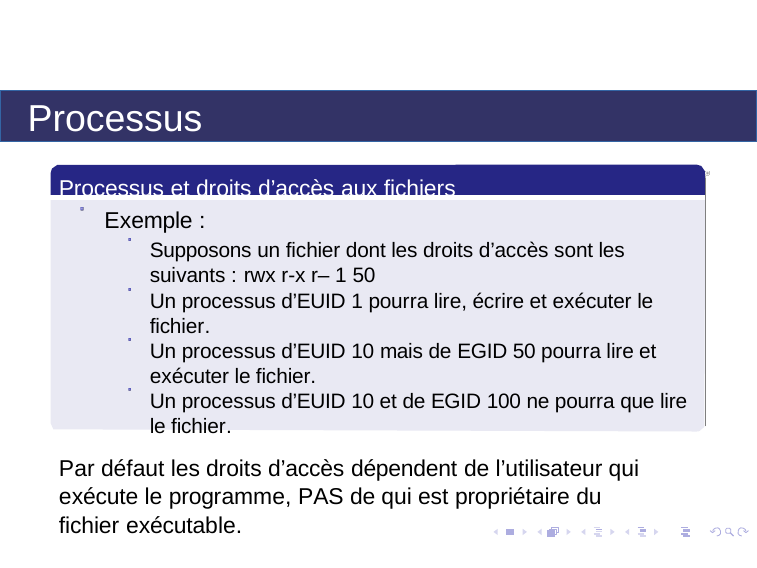

Processus
Processus et droits d’accès aux fichiers Exemple :
Supposons un fichier dont les droits d’accès sont les suivants : rwx r-x r– 1 50
Un processus d’EUID 1 pourra lire, écrire et exécuter le fichier.
Un processus d’EUID 10 mais de EGID 50 pourra lire et exécuter le fichier.
Un processus d’EUID 10 et de EGID 100 ne pourra que lire le fichier.
Par défaut les droits d’accès dépendent de l’utilisateur qui exécute le programme, PAS de qui est propriétaire du fichier exécutable.
mickael.hoerdt@hesge.ch